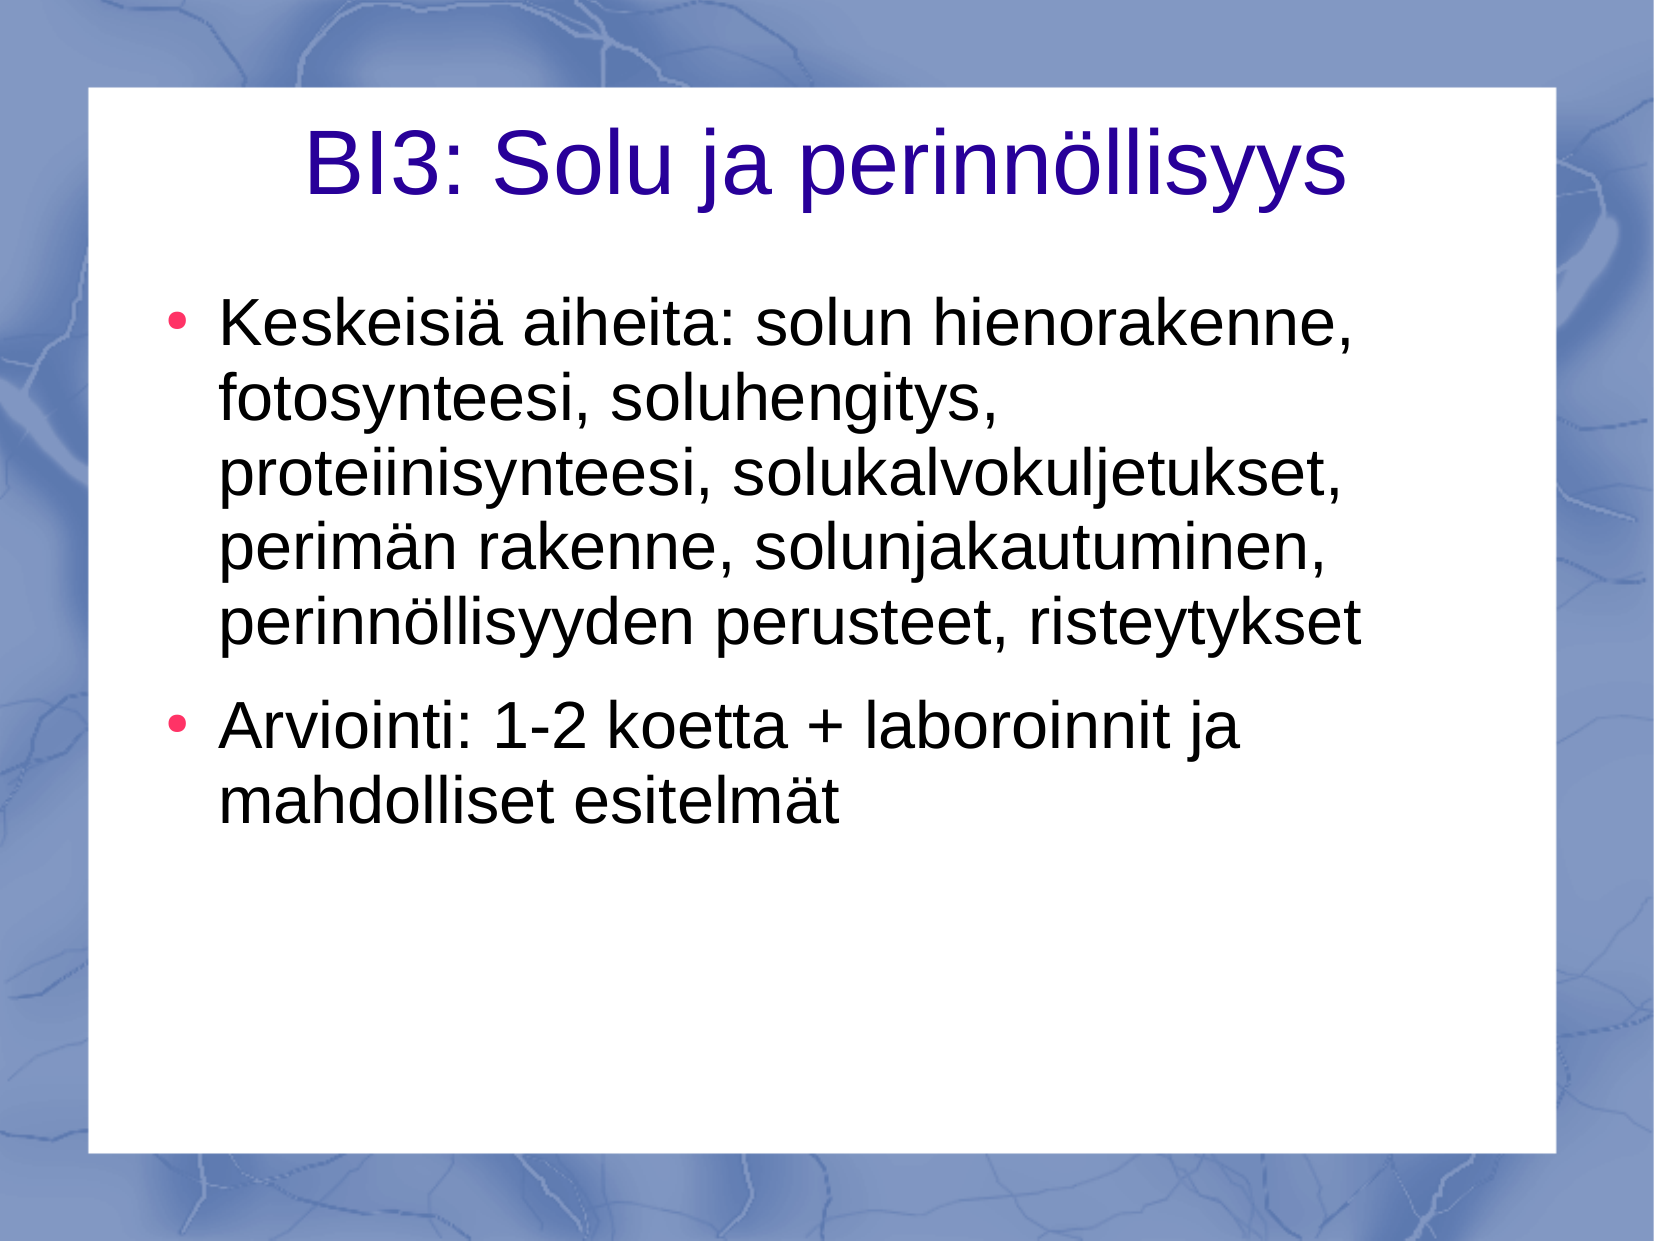

# BI3: Solu ja perinnöllisyys
Keskeisiä aiheita: solun hienorakenne, fotosynteesi, soluhengitys, proteiinisynteesi, solukalvokuljetukset, perimän rakenne, solunjakautuminen, perinnöllisyyden perusteet, risteytykset
Arviointi: 1-2 koetta + laboroinnit ja mahdolliset esitelmät